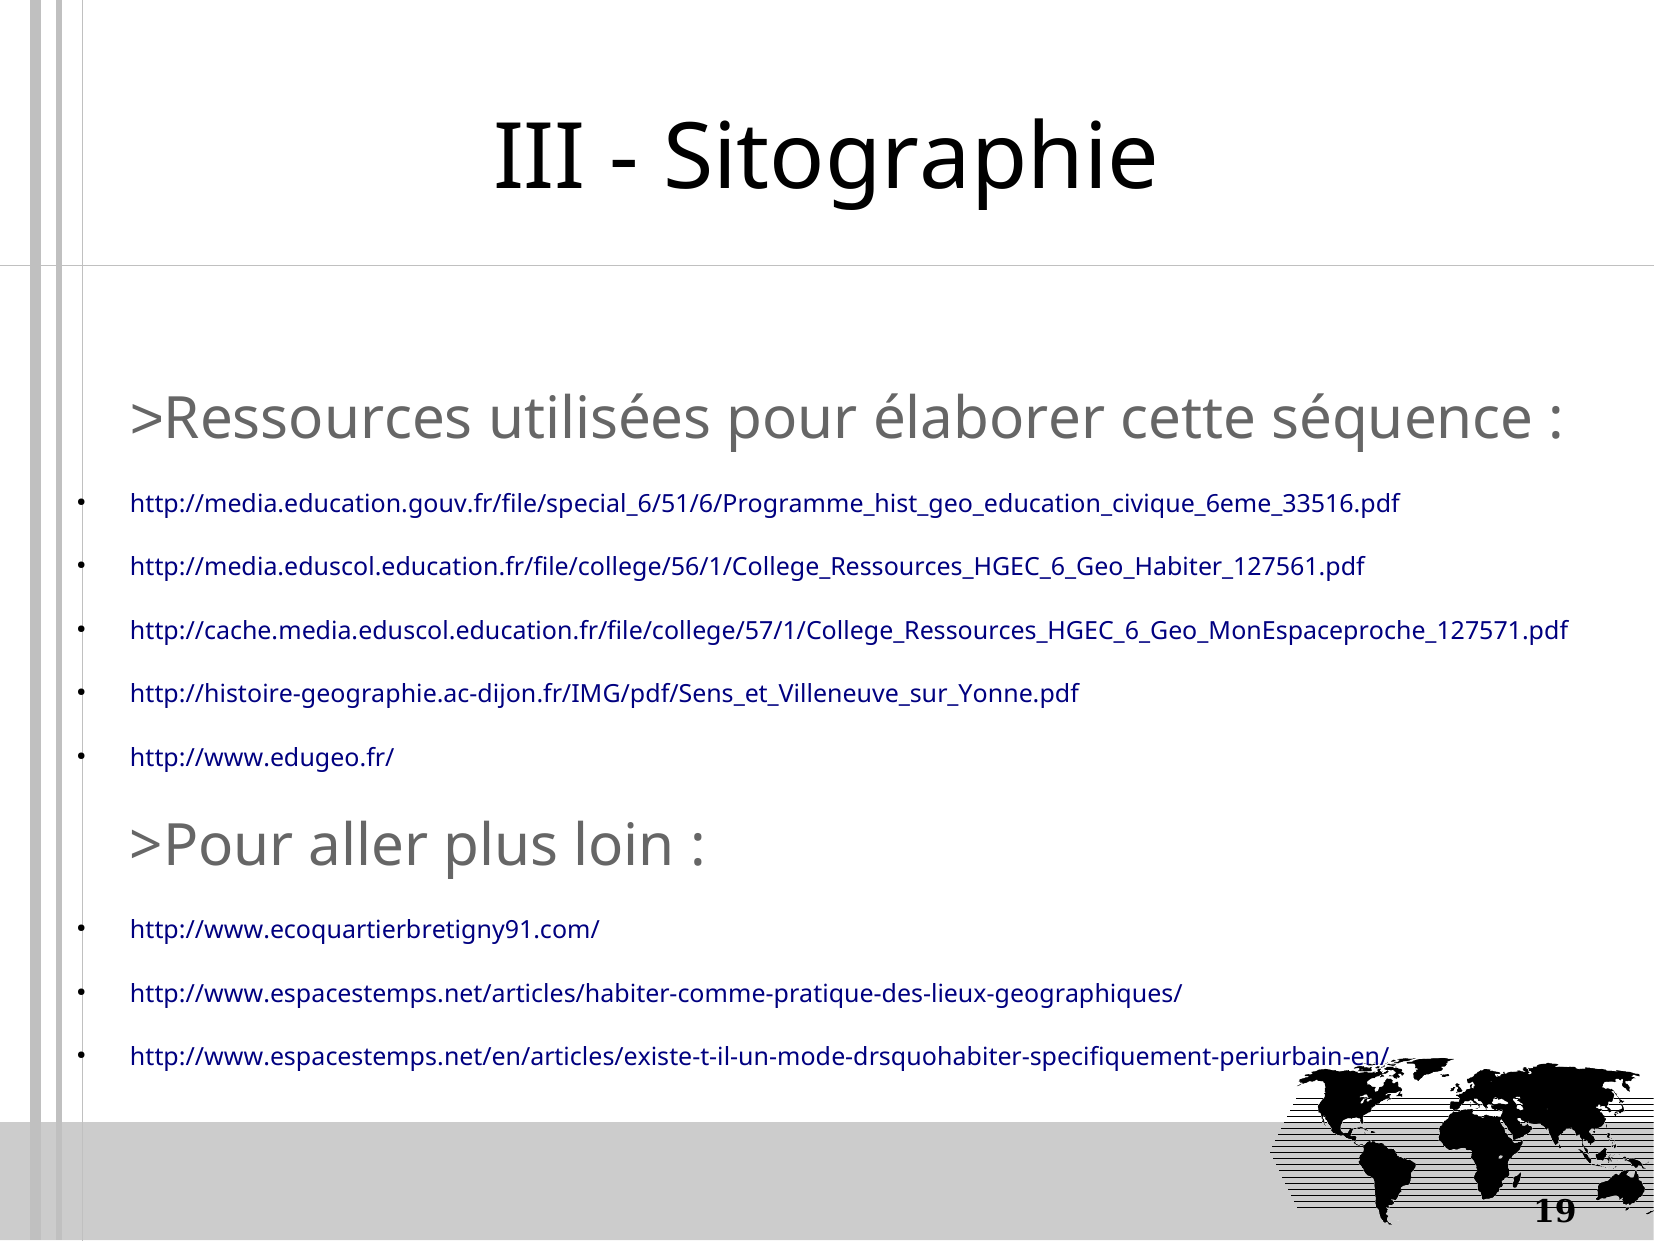

# III - Sitographie
>Ressources utilisées pour élaborer cette séquence :
http://media.education.gouv.fr/file/special_6/51/6/Programme_hist_geo_education_civique_6eme_33516.pdf
http://media.eduscol.education.fr/file/college/56/1/College_Ressources_HGEC_6_Geo_Habiter_127561.pdf
http://cache.media.eduscol.education.fr/file/college/57/1/College_Ressources_HGEC_6_Geo_MonEspaceproche_127571.pdf
http://histoire-geographie.ac-dijon.fr/IMG/pdf/Sens_et_Villeneuve_sur_Yonne.pdf
http://www.edugeo.fr/
>Pour aller plus loin :
http://www.ecoquartierbretigny91.com/
http://www.espacestemps.net/articles/habiter-comme-pratique-des-lieux-geographiques/
http://www.espacestemps.net/en/articles/existe-t-il-un-mode-drsquohabiter-specifiquement-periurbain-en/
19